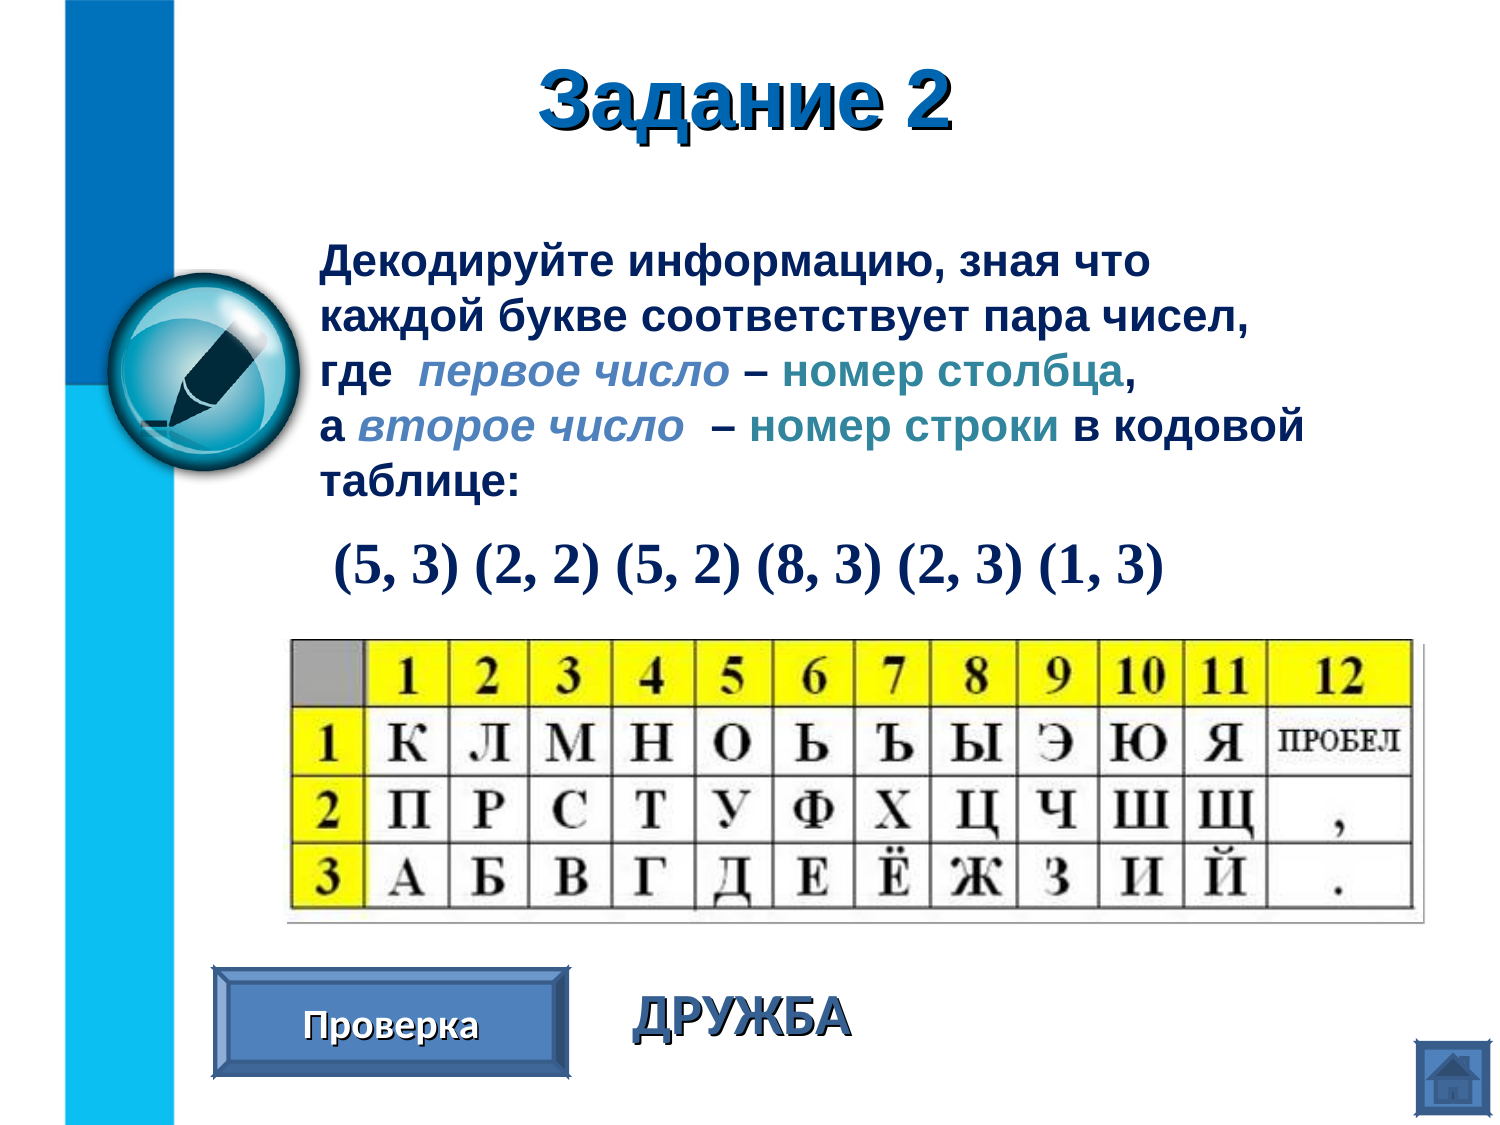

# Задание 2
Декодируйте информацию, зная что
каждой букве соответствует пара чисел,
где первое число – номер столбца,
а второе число – номер строки в кодовой таблице:
 (5, 3) (2, 2) (5, 2) (8, 3) (2, 3) (1, 3)
ДРУЖБА
Проверка